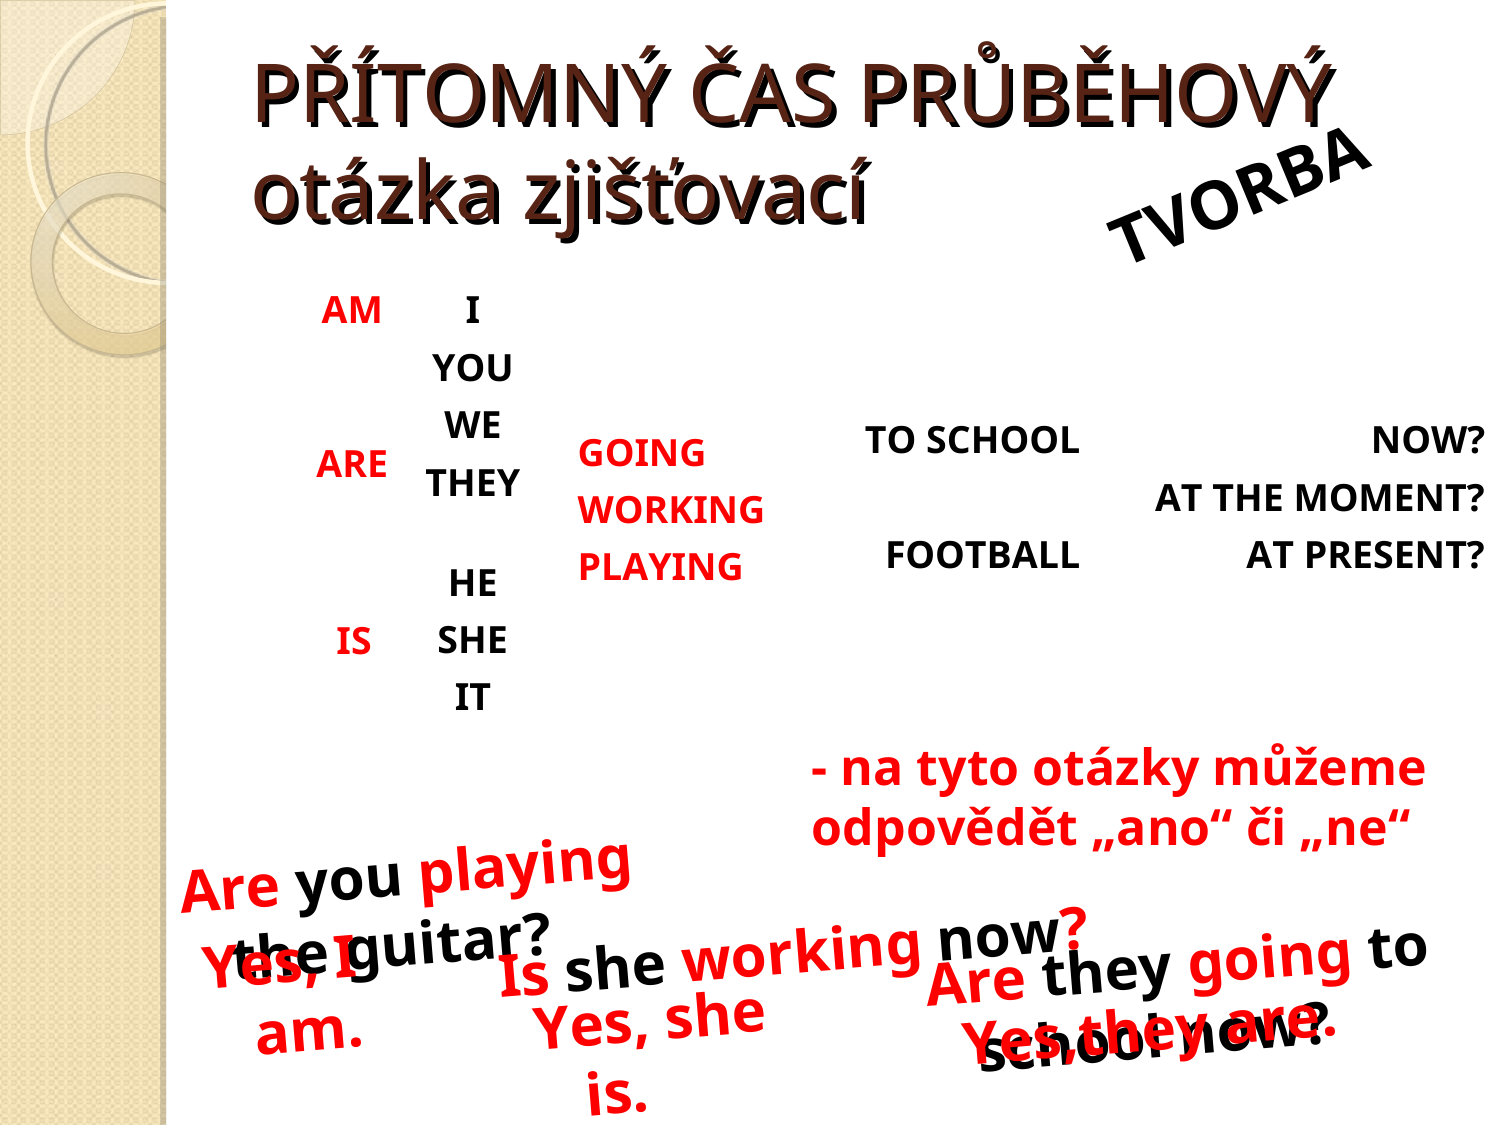

# PŘÍTOMNÝ ČAS PRŮBĚHOVÝ otázka zjišťovací
TVORBA
AM
I
YOU
WE
THEY
TO SCHOOL
FOOTBALL
NOW?
AT THE MOMENT?
AT PRESENT?
GOING
WORKING
PLAYING
ARE
HE
SHE
IT
IS
- na tyto otázky můžeme odpovědět „ano“ či „ne“
Are you playing the guitar?
Is she working now?
Yes, I am.
Are they going to school now?
Yes, she is.
Yes,they are.